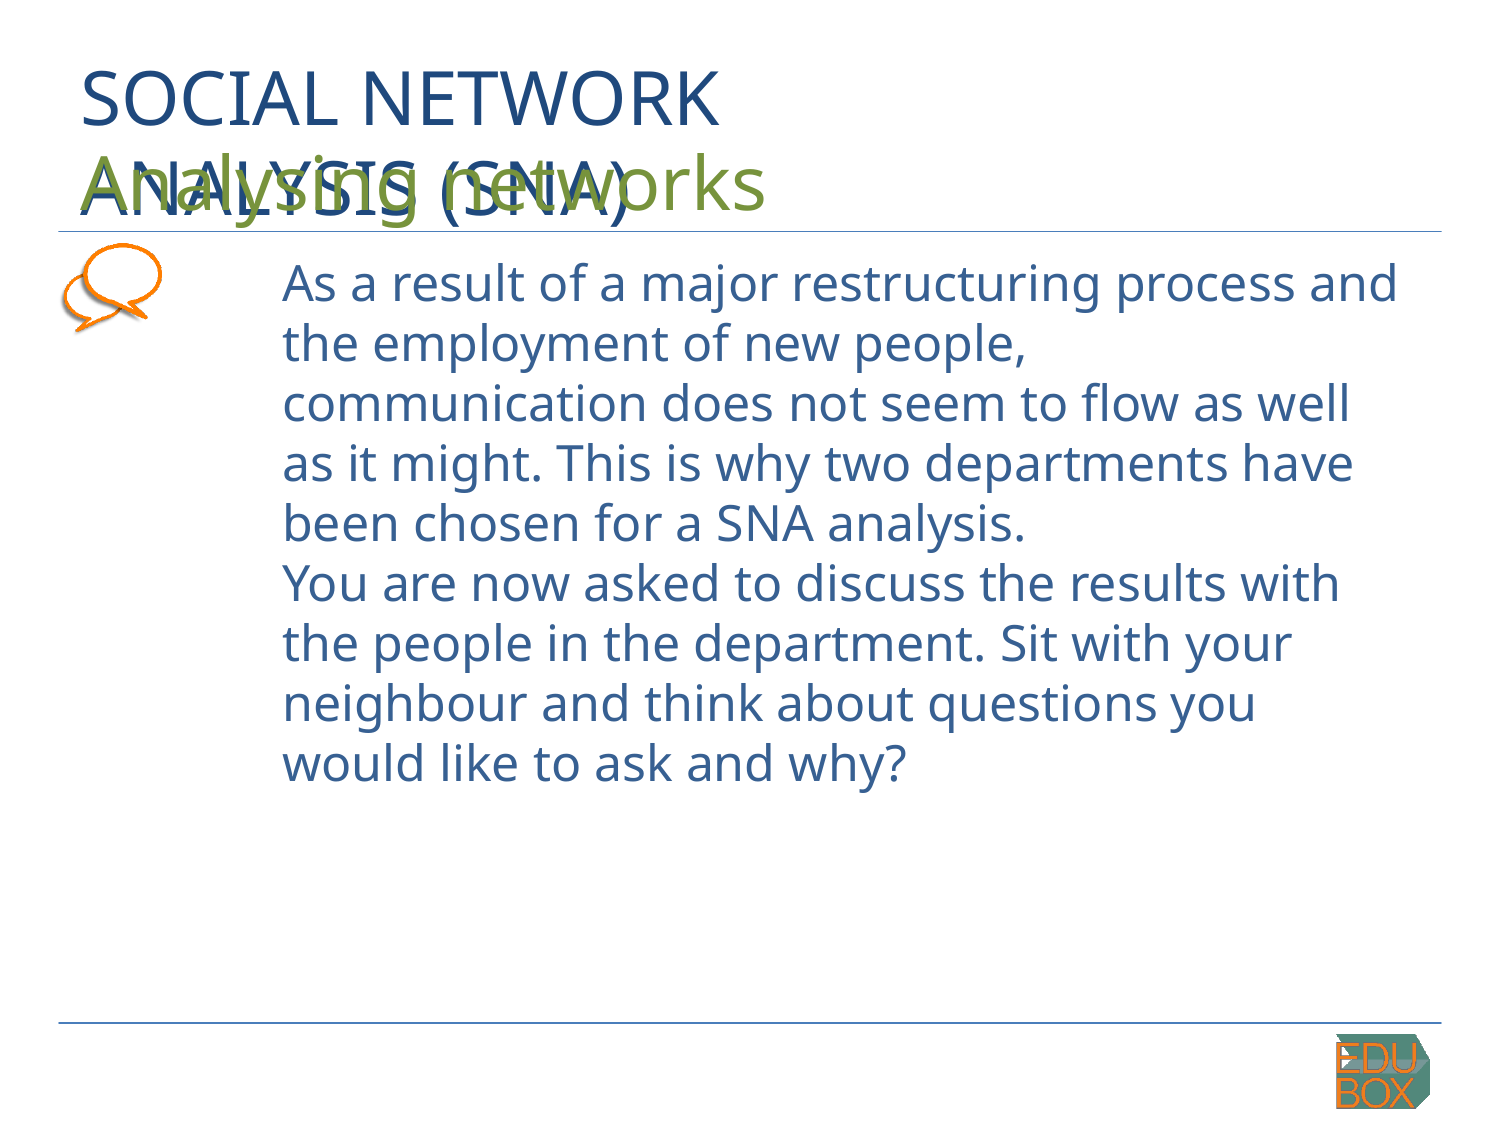

# SOCIAL NETWORK ANALYSIS (SNA)
Analysing networks
As a result of a major restructuring process and the employment of new people, communication does not seem to flow as well as it might. This is why two departments have been chosen for a SNA analysis.
You are now asked to discuss the results with the people in the department. Sit with your neighbour and think about questions you would like to ask and why?